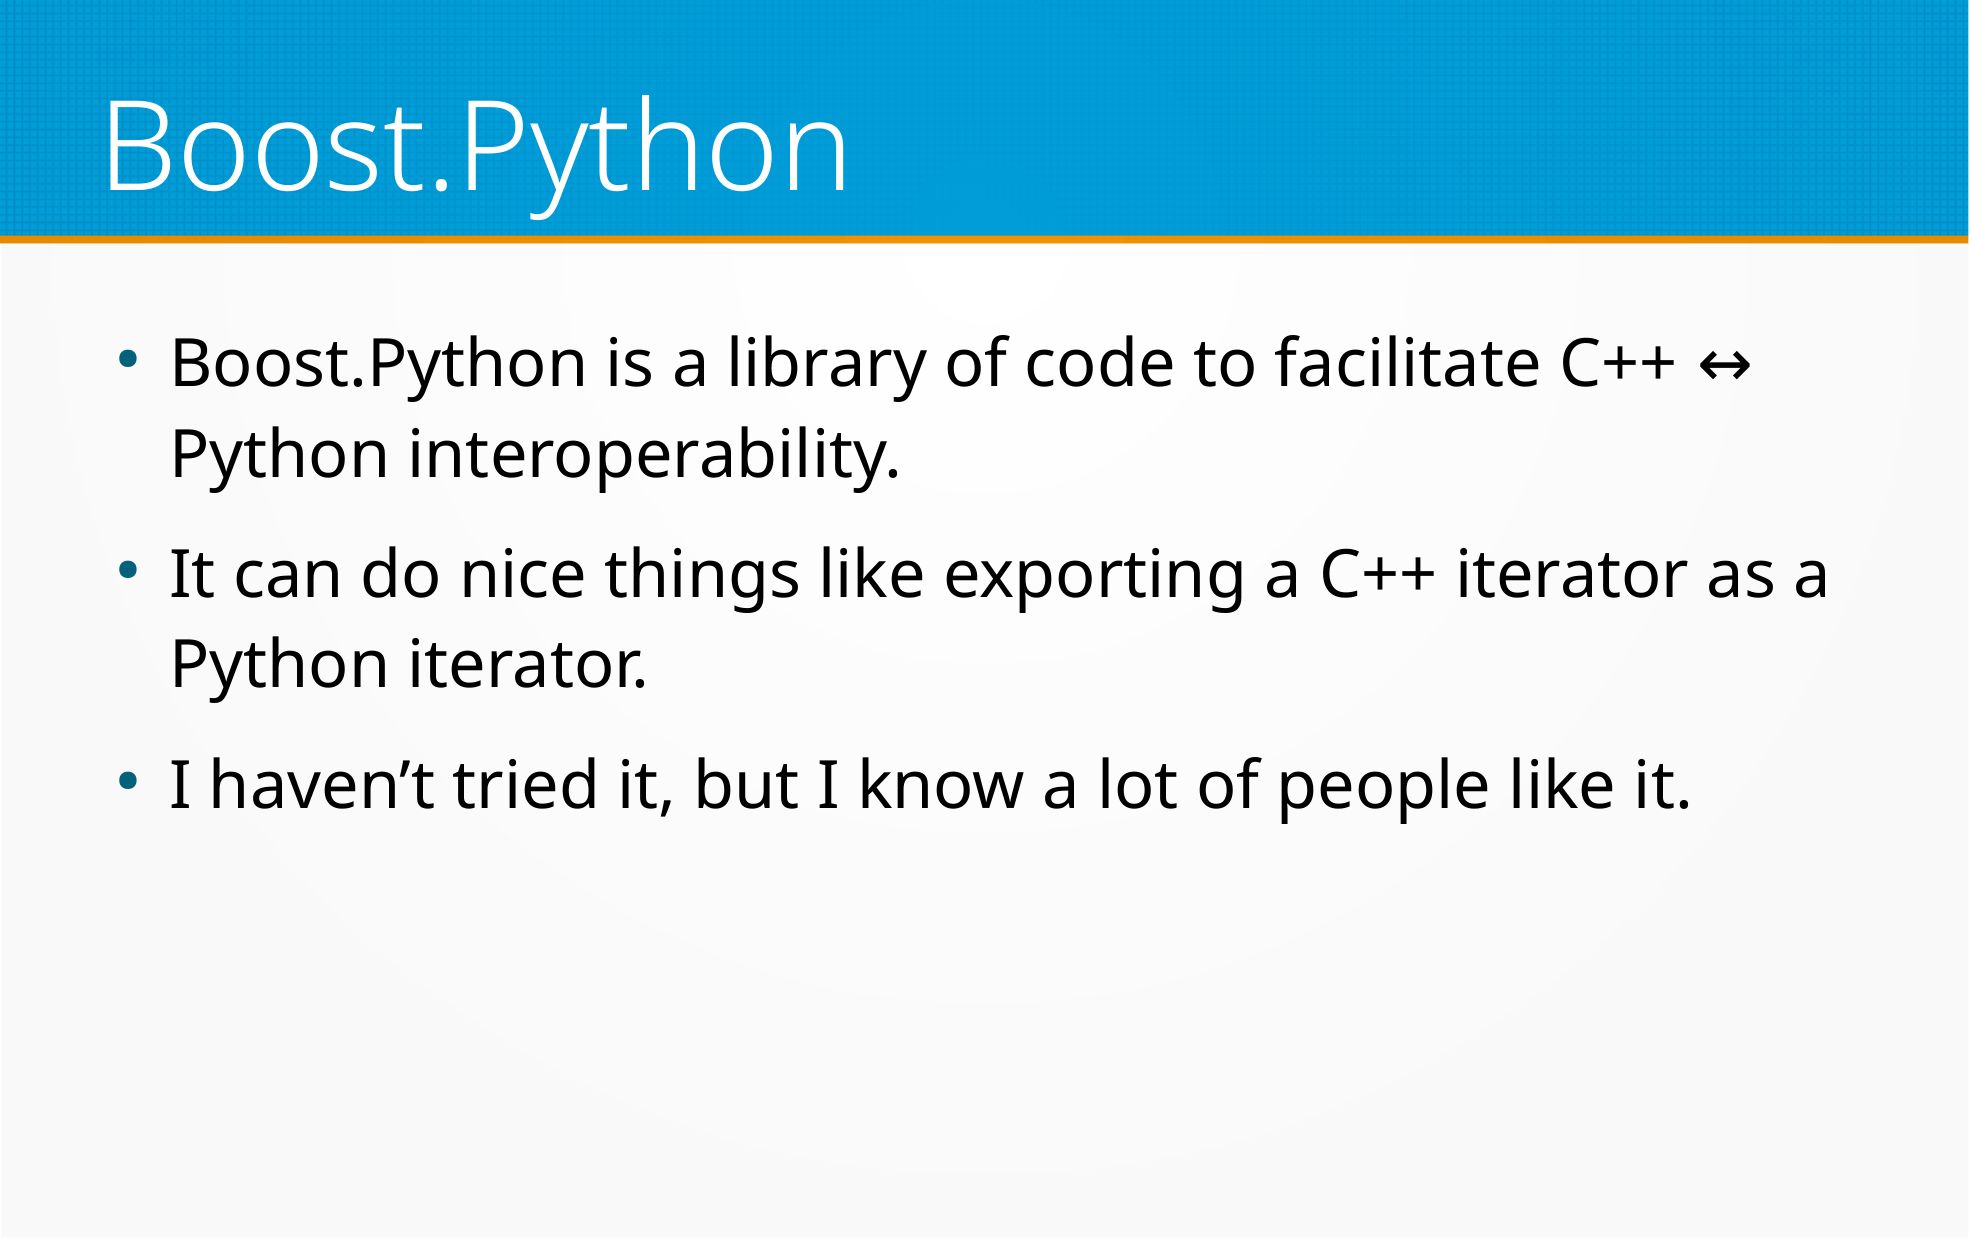

# Boost.Python
Boost.Python is a library of code to facilitate C++ ↔ Python interoperability.
It can do nice things like exporting a C++ iterator as a Python iterator.
I haven’t tried it, but I know a lot of people like it.